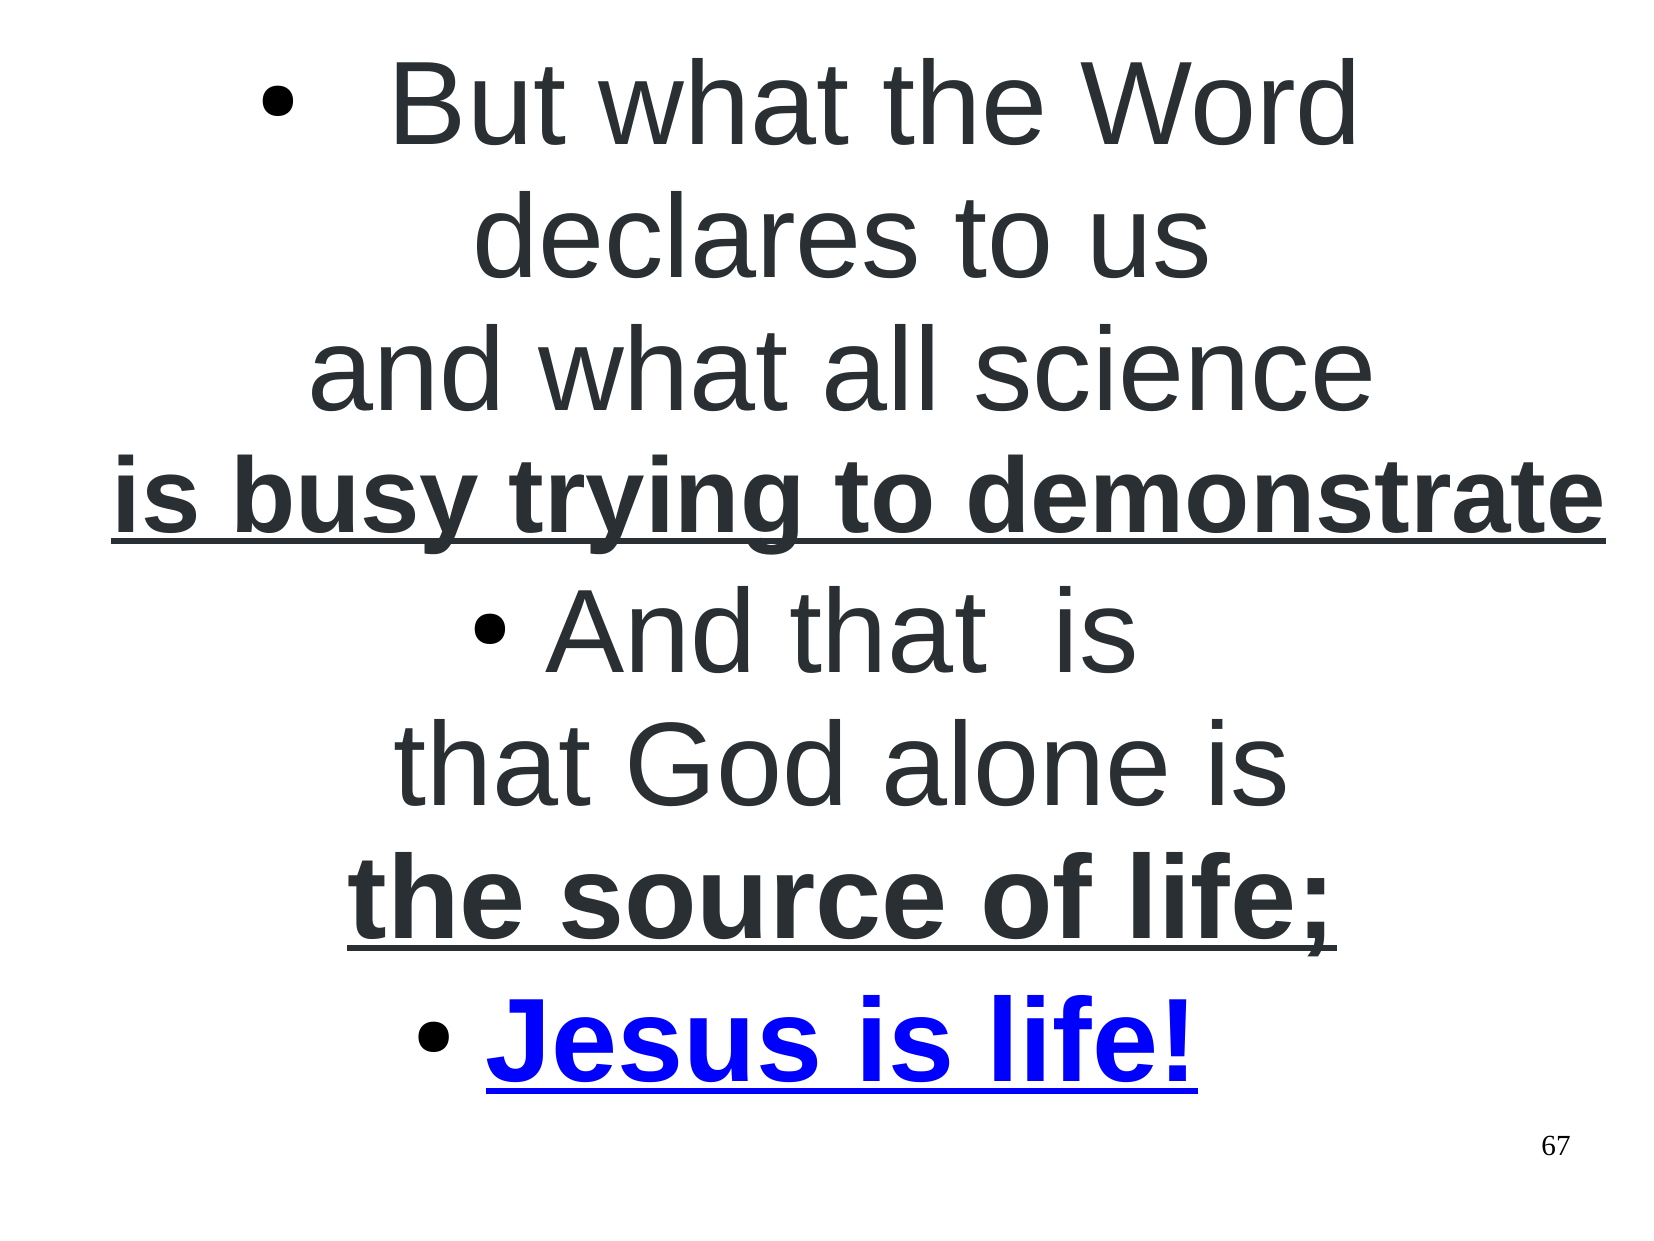

# But what the Word declares to us and what all science is busy trying to demonstrate
And that is
that God alone is
the source of life;
Jesus is life!
67